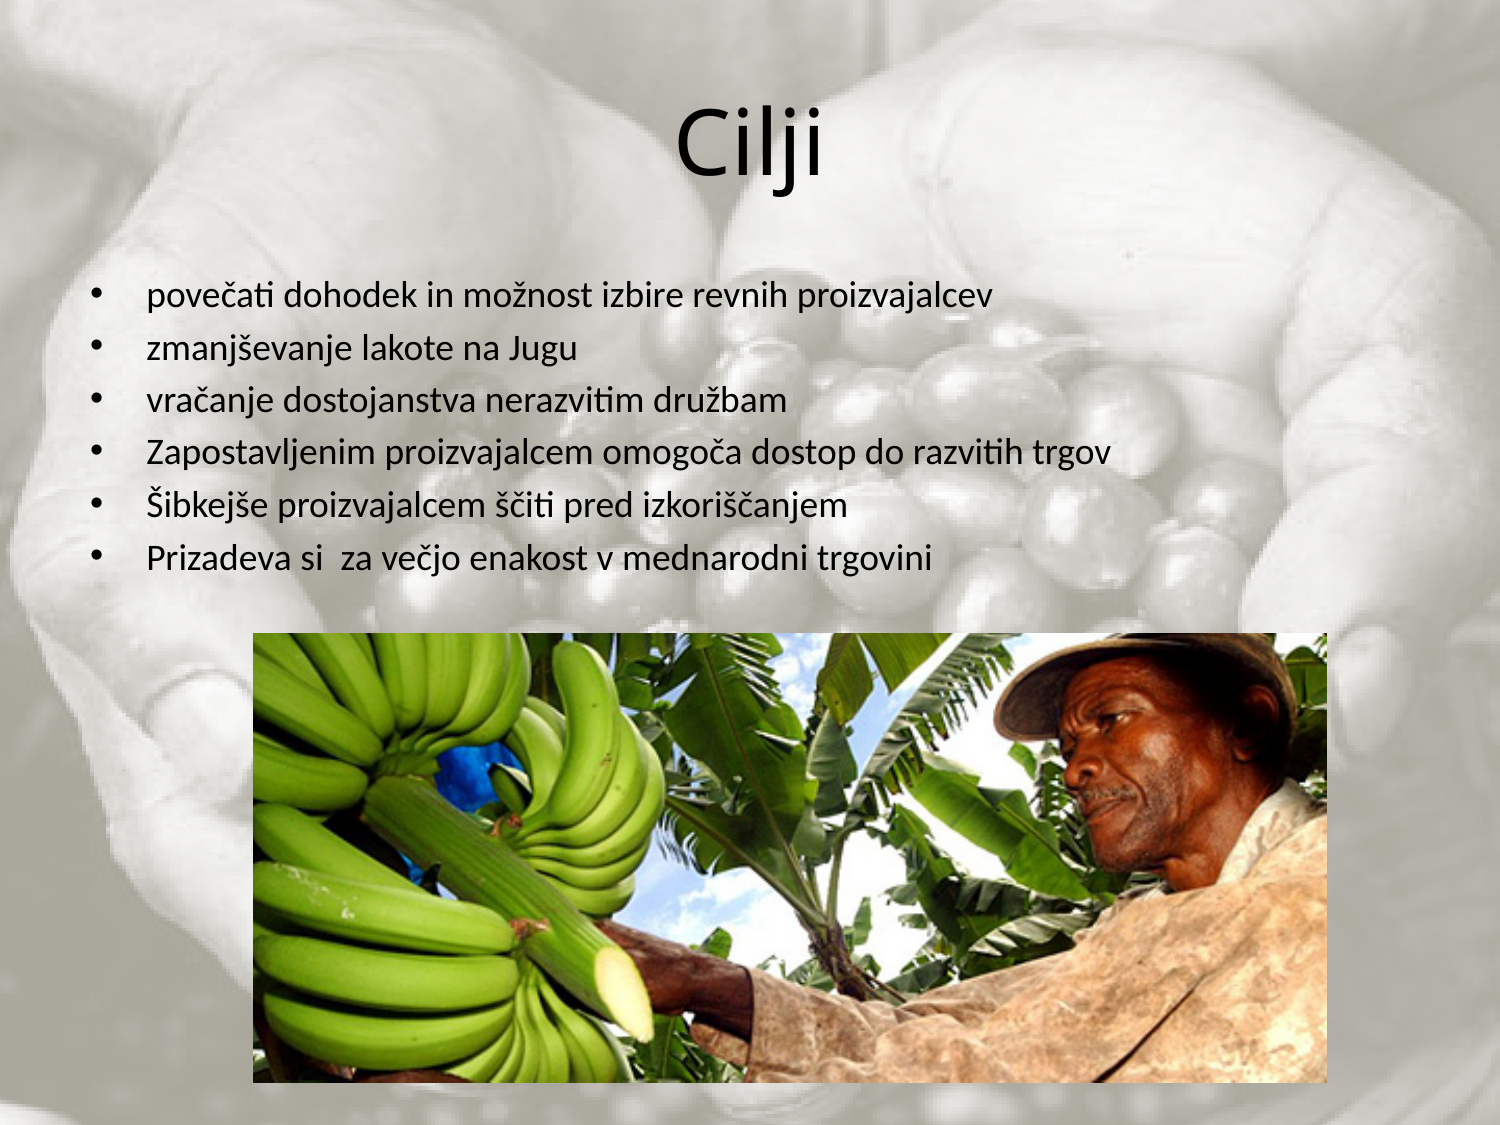

# Cilji
povečati dohodek in možnost izbire revnih proizvajalcev
zmanjševanje lakote na Jugu
vračanje dostojanstva nerazvitim družbam
Zapostavljenim proizvajalcem omogoča dostop do razvitih trgov
Šibkejše proizvajalcem ščiti pred izkoriščanjem
Prizadeva si za večjo enakost v mednarodni trgovini